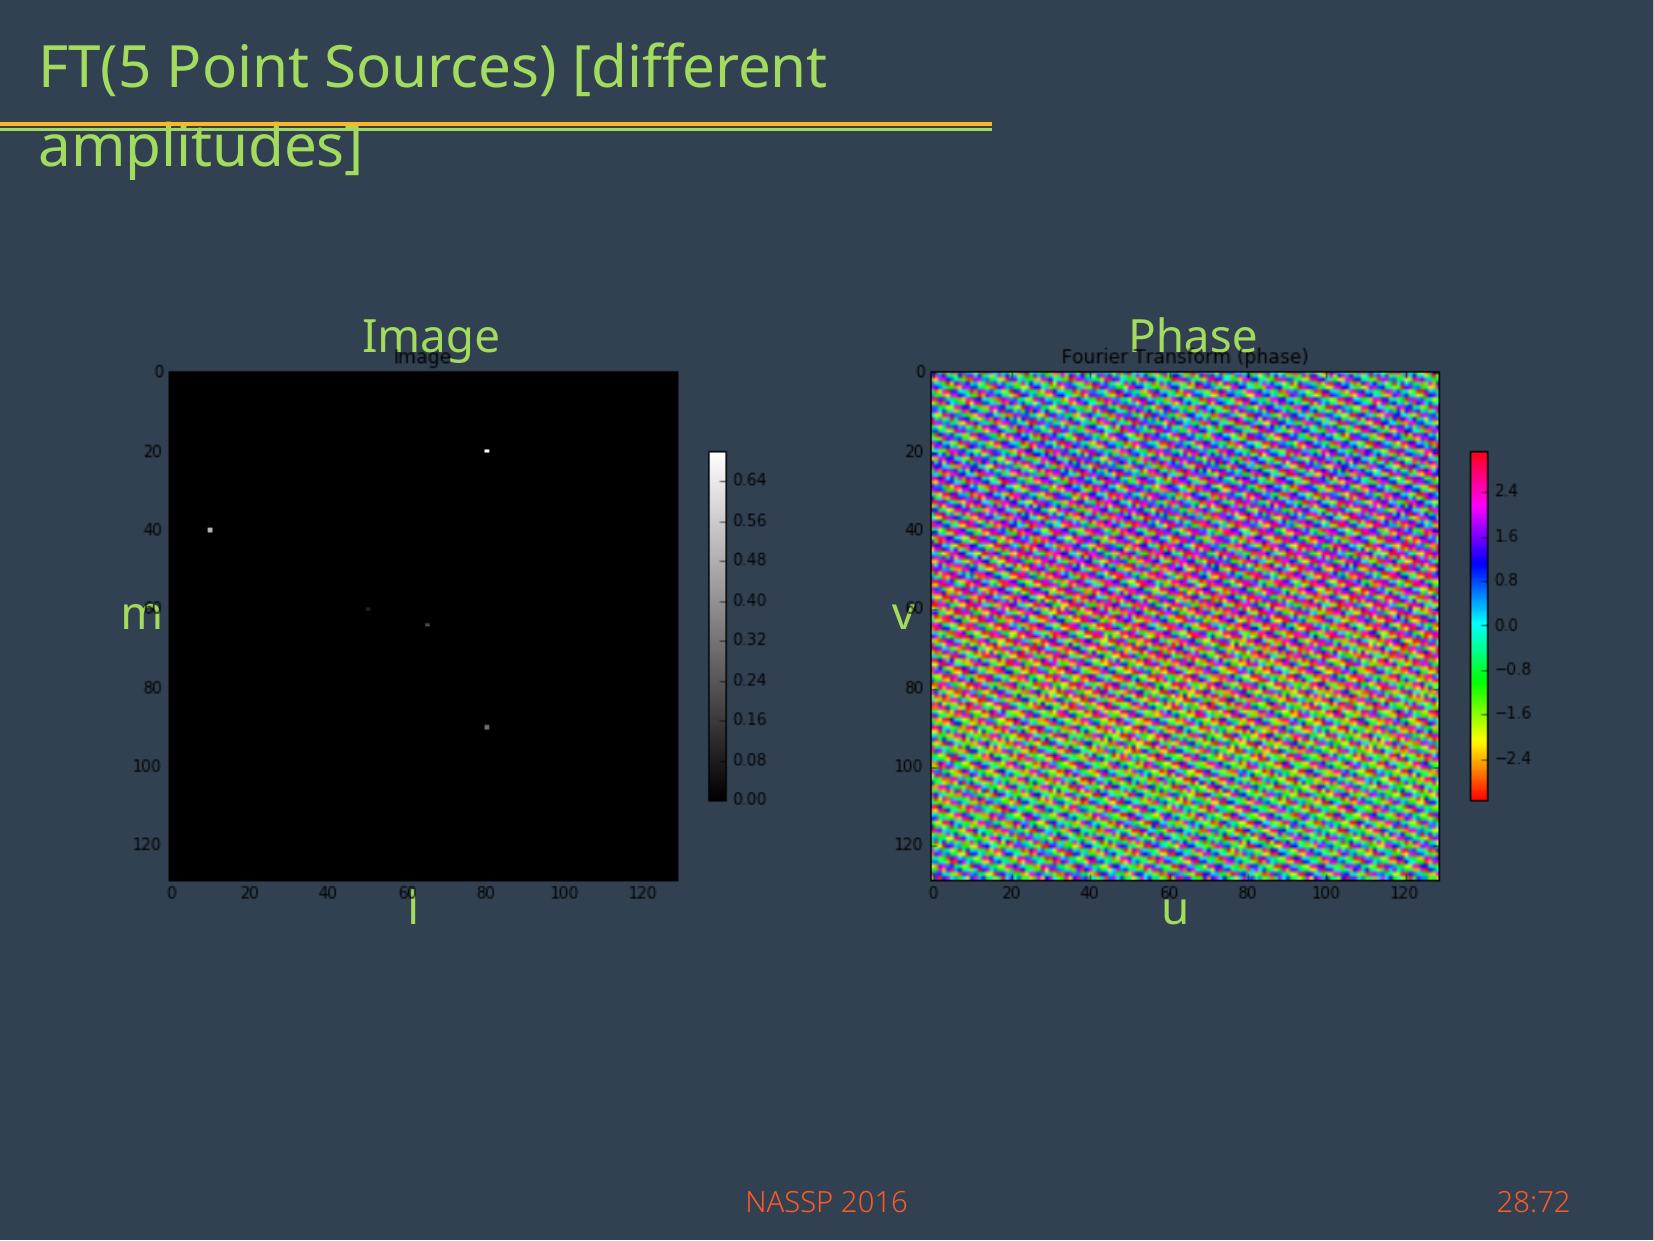

FT(5 Point Sources) [different amplitudes]
Image
Phase
m
v
l
u
NASSP 2016
28